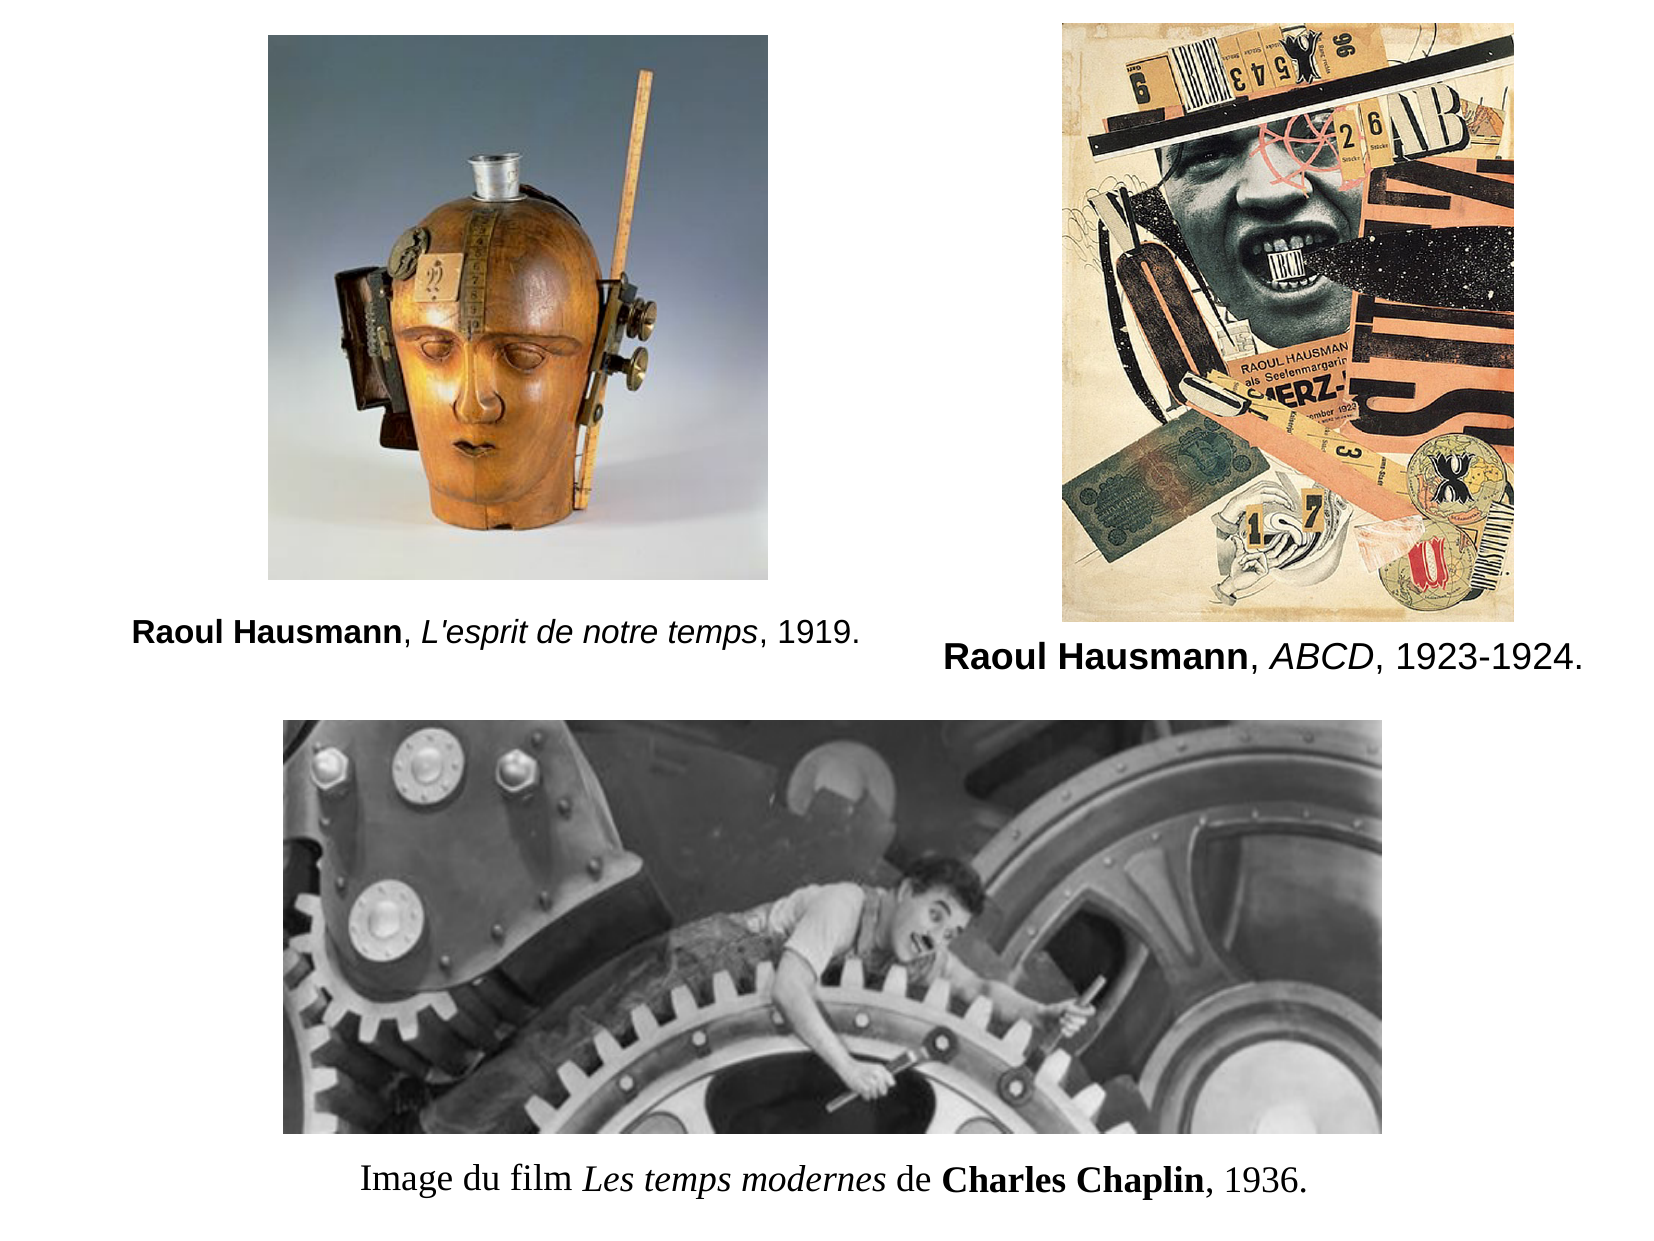

# Raoul Hausmann, L'esprit de notre temps, 1919.
Raoul Hausmann, ABCD, 1923-1924.
Image du film Les temps modernes de Charles Chaplin, 1936.